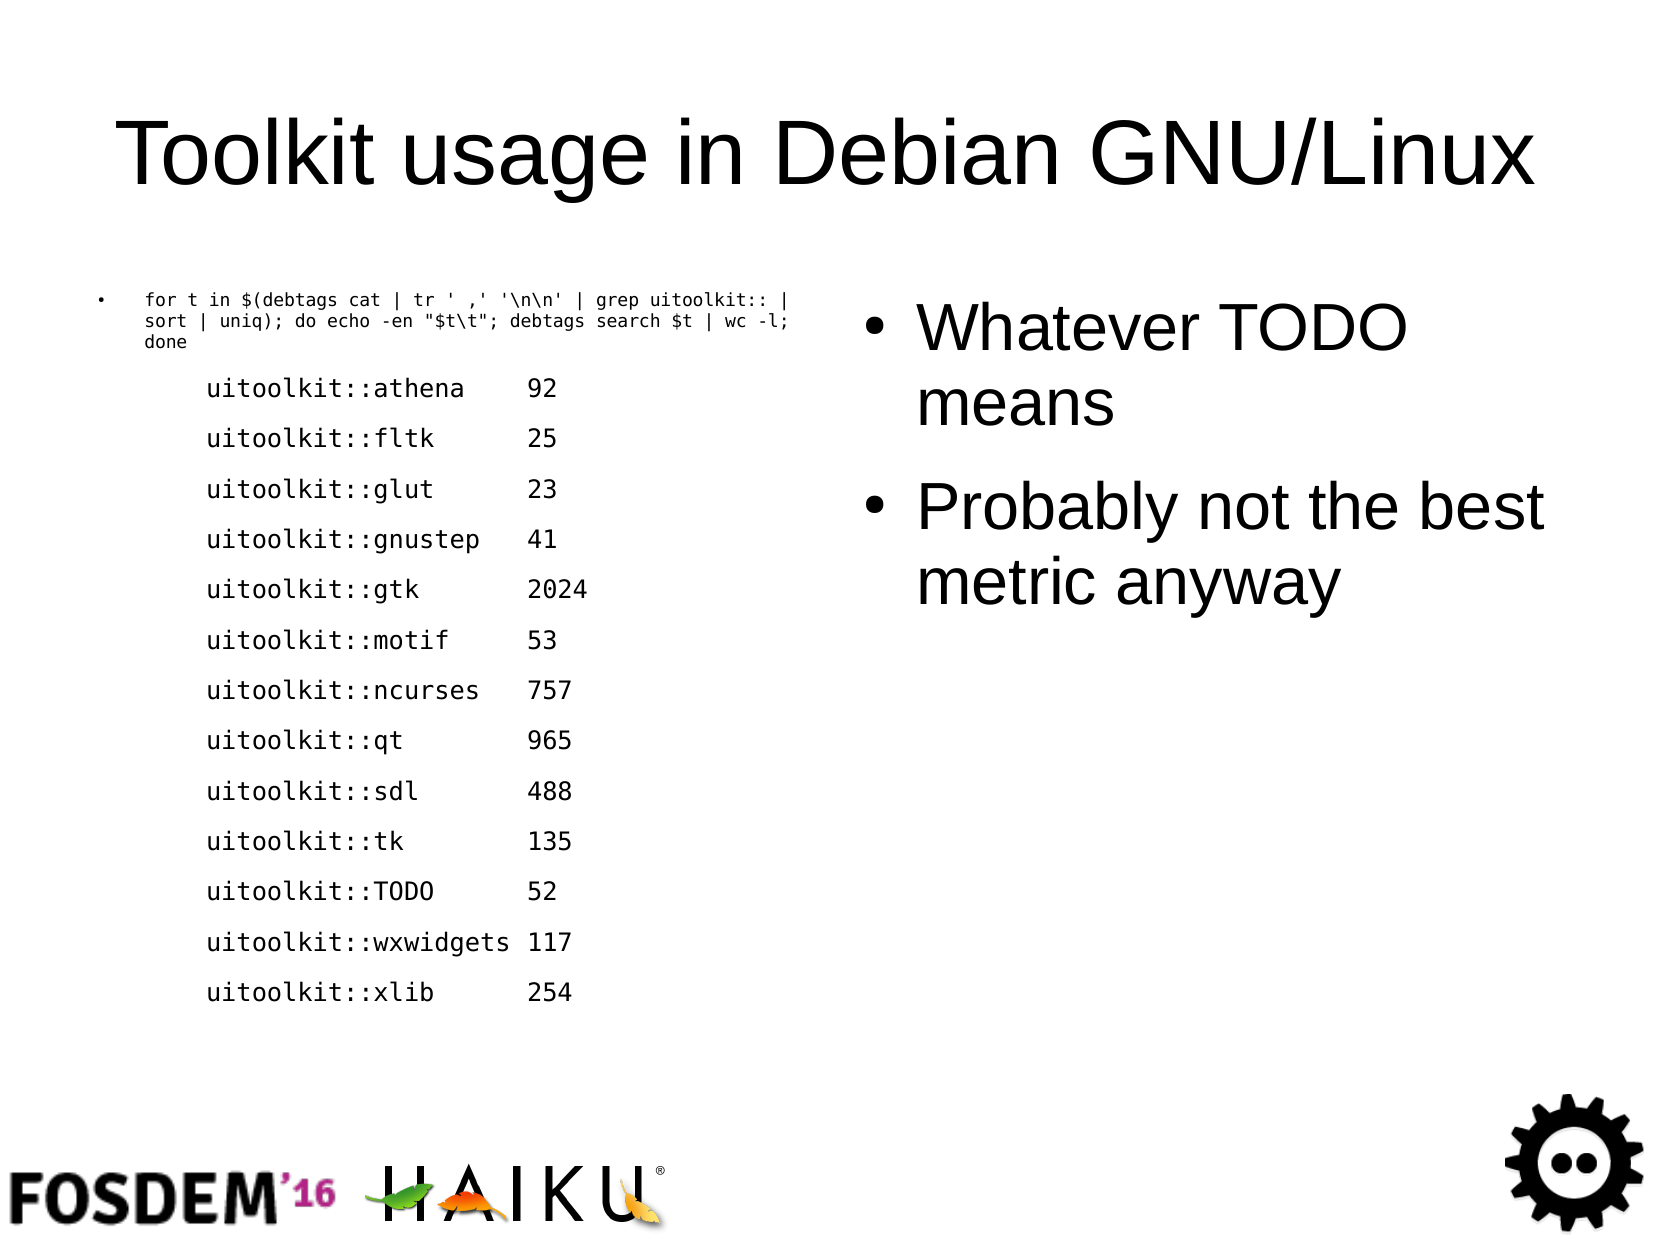

# Toolkit usage in Debian GNU/Linux
for t in $(debtags cat | tr ' ,' '\n\n' | grep uitoolkit:: | sort | uniq); do echo -en "$t\t"; debtags search $t | wc -l; done
uitoolkit::athena	92
uitoolkit::fltk		25
uitoolkit::glut		23
uitoolkit::gnustep	41
uitoolkit::gtk		2024
uitoolkit::motif		53
uitoolkit::ncurses	757
uitoolkit::qt		965
uitoolkit::sdl		488
uitoolkit::tk		135
uitoolkit::TODO		52
uitoolkit::wxwidgets	117
uitoolkit::xlib		254
Whatever TODO means
Probably not the best metric anyway